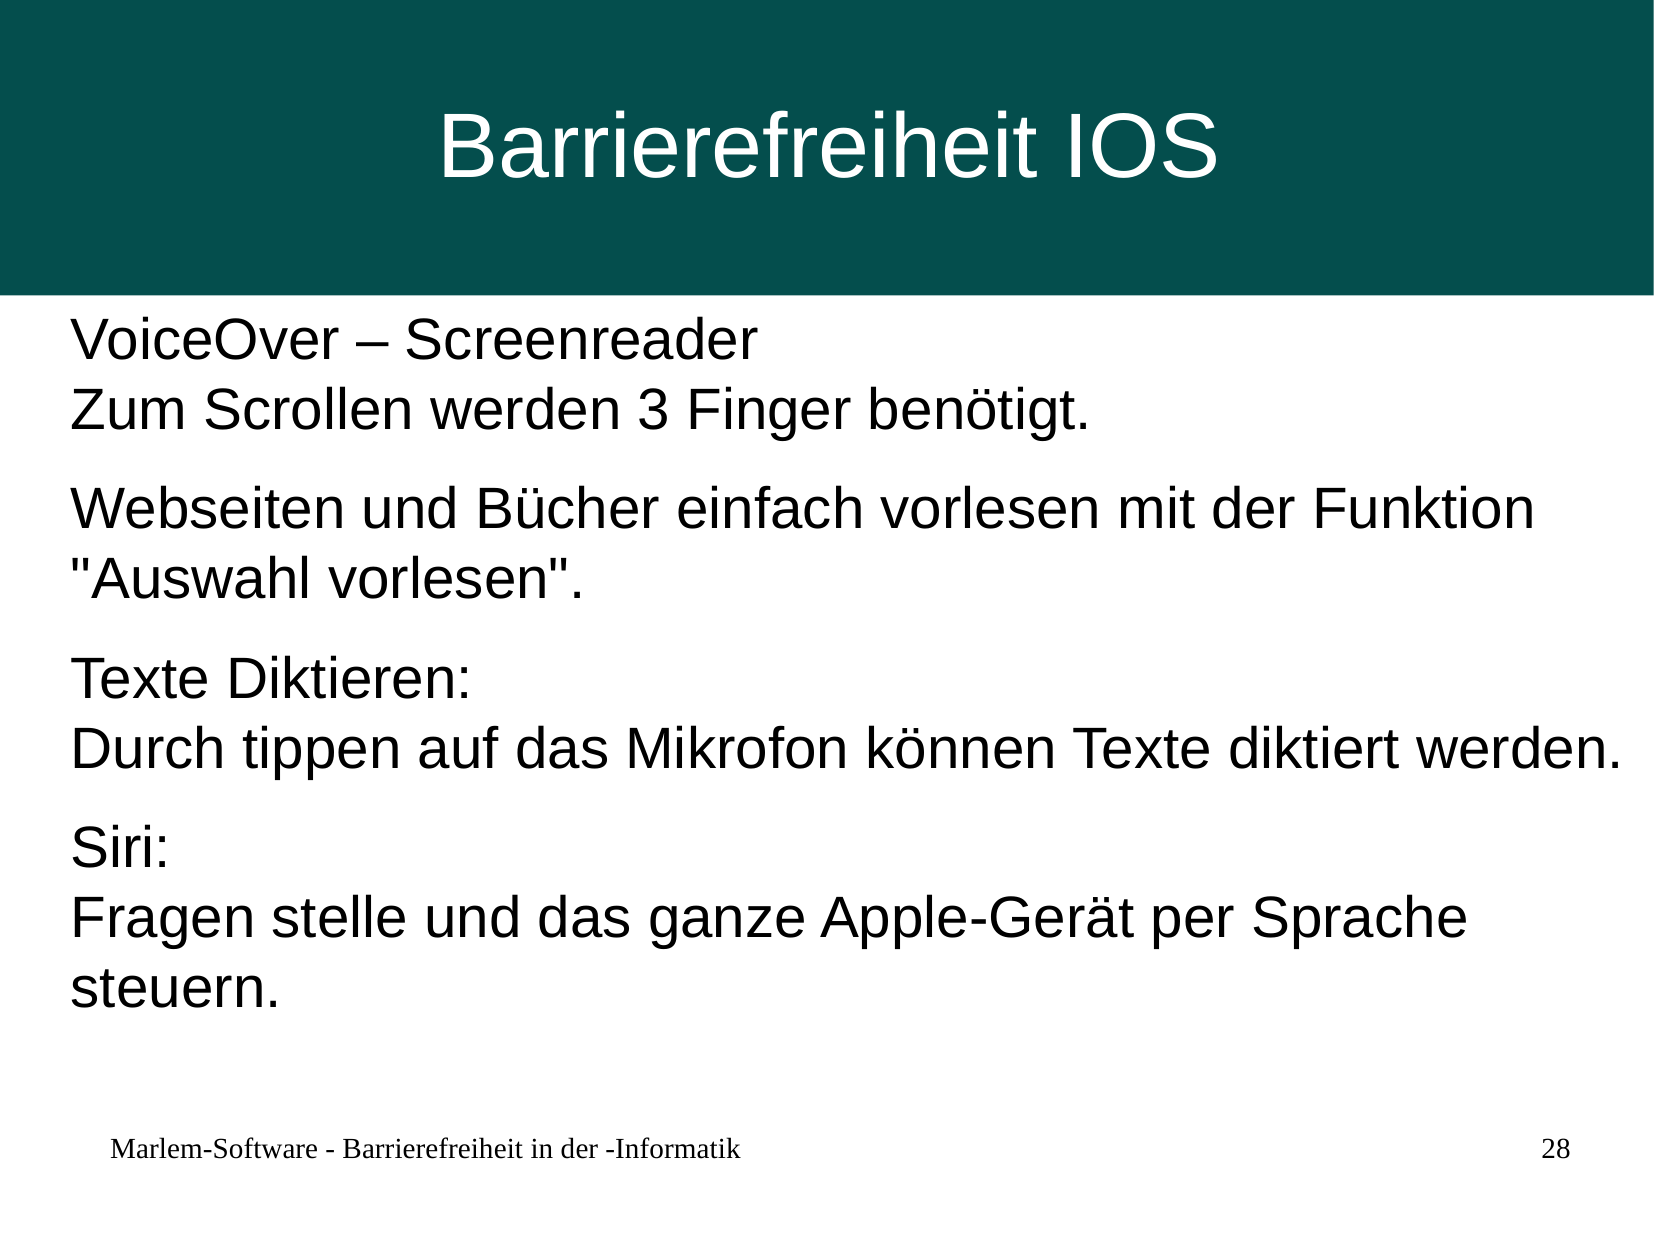

# Barrierefreiheit IOS
VoiceOver – Screenreader
Zum Scrollen werden 3 Finger benötigt.
Webseiten und Bücher einfach vorlesen mit der Funktion "Auswahl vorlesen".
Texte Diktieren:
Durch tippen auf das Mikrofon können Texte diktiert werden.
Siri:
Fragen stelle und das ganze Apple-Gerät per Sprache steuern.
Marlem-Software - Barrierefreiheit in der -Informatik
28